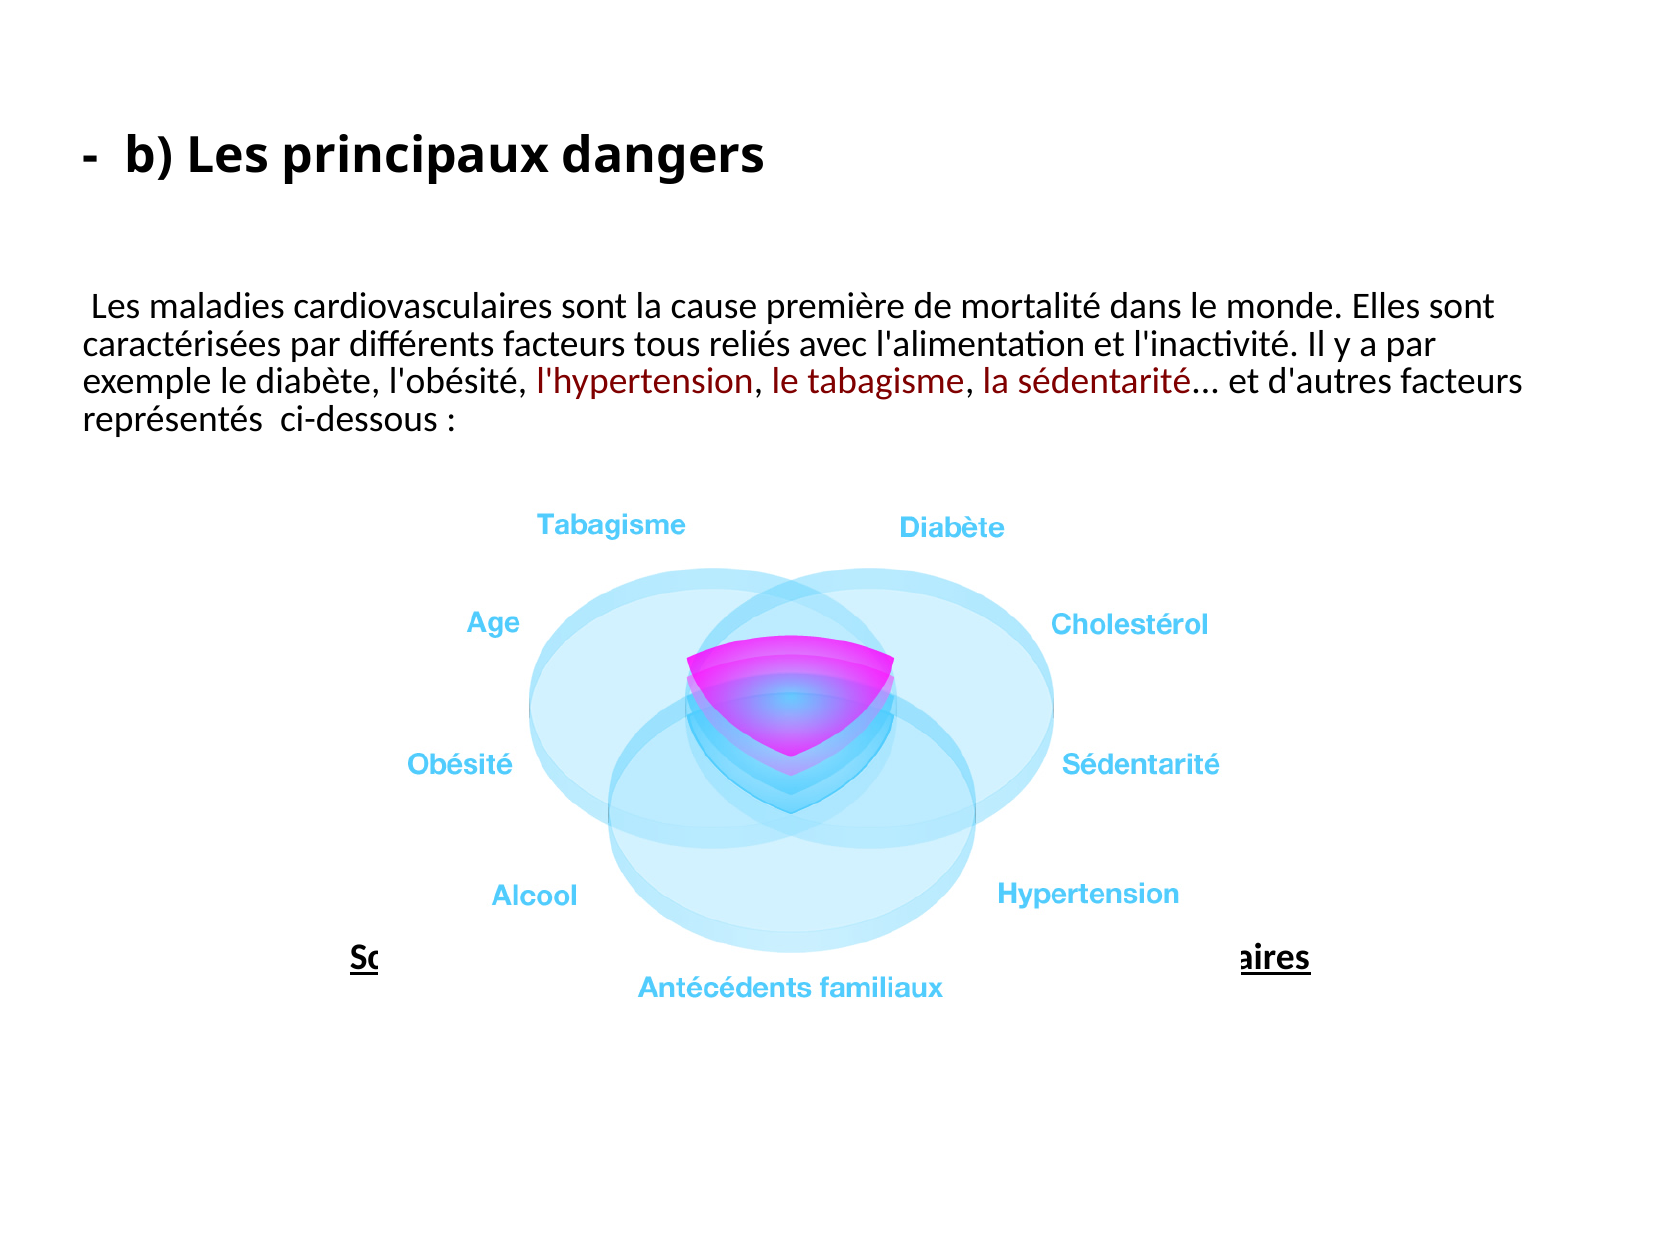

# - b) Les principaux dangers
 Les maladies cardiovasculaires sont la cause première de mortalité dans le monde. Elles sont caractérisées par différents facteurs tous reliés avec l'alimentation et l'inactivité. Il y a par exemple le diabète, l'obésité, l'hypertension, le tabagisme, la sédentarité... et d'autres facteurs représentés ci-dessous :
 Schéma des différents facteurs des maladies cardiovasculaires